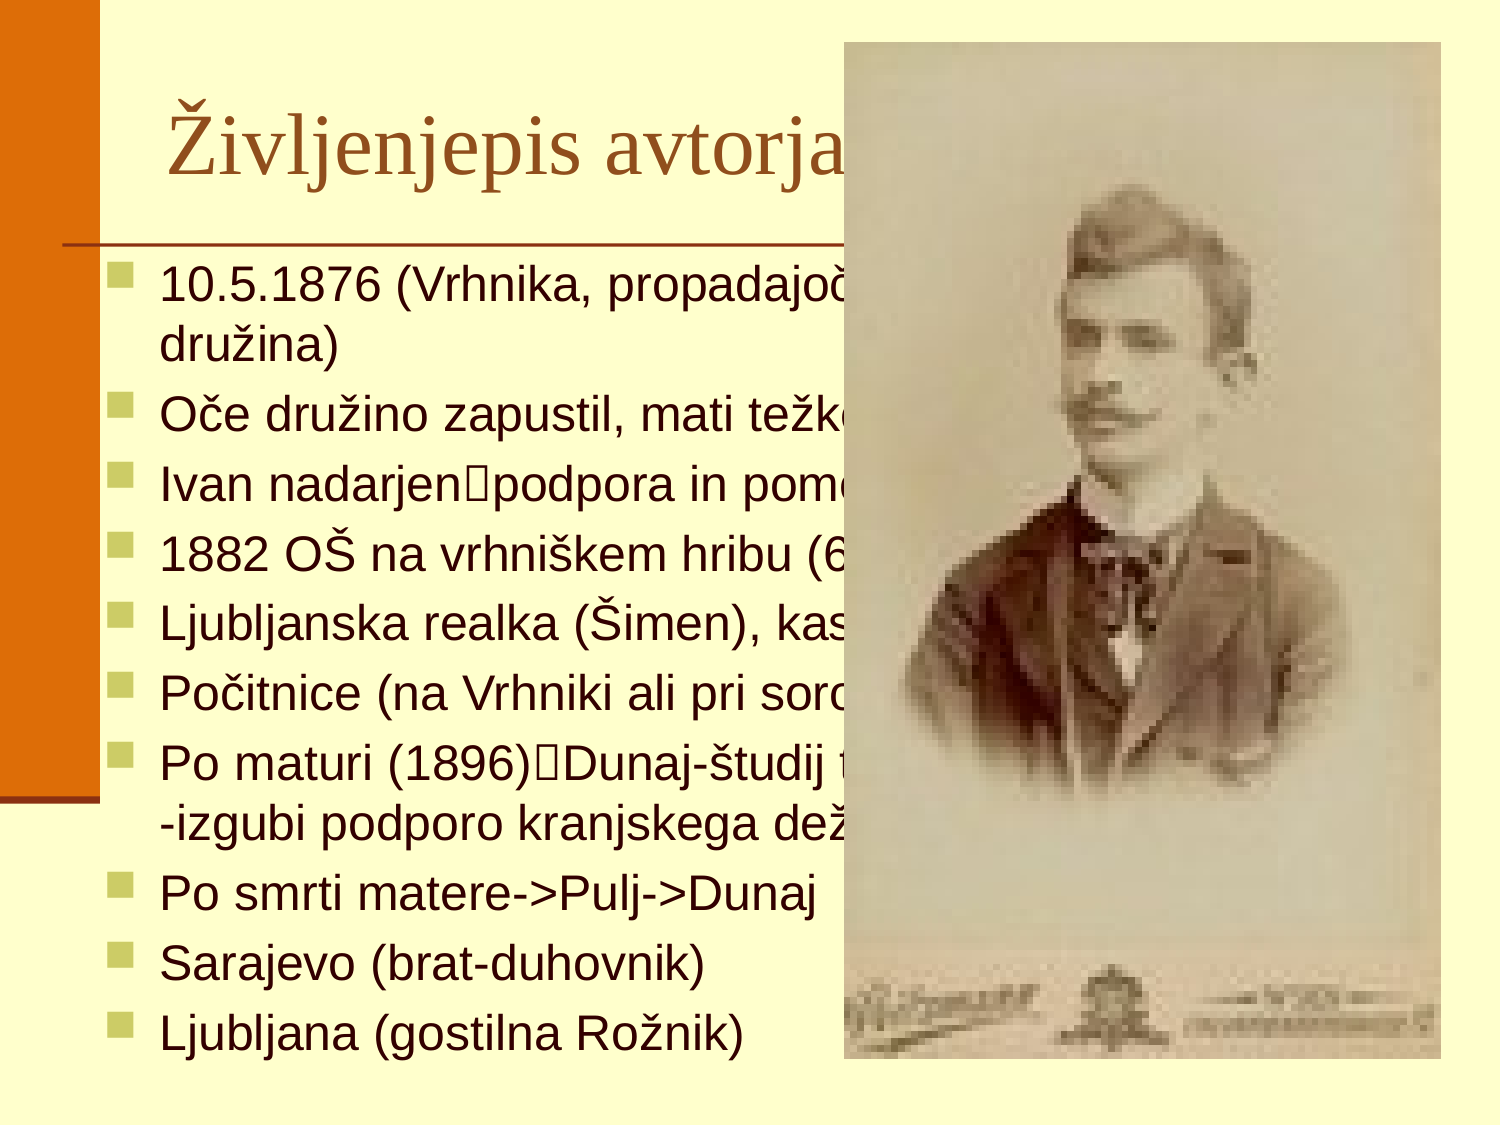

# Življenjepis avtorja
10.5.1876 (Vrhnika, propadajoča obrtniško-proletarska družina)
Oče družino zapustil, mati težko preživljala družino
Ivan nadarjenpodpora in pomoč vrhniške gospode
1882 OŠ na vrhniškem hribu (6let, odlika)
Ljubljanska realka (Šimen), kasneje se preseli (predrago)
Počitnice (na Vrhniki ali pri sorodnikih v Pulju)
Po maturi (1896)Dunaj-študij tehnike, kasneje slavistike. -izgubi podporo kranjskega deželnega zbora (20g)
Po smrti matere->Pulj->Dunaj
Sarajevo (brat-duhovnik)
Ljubljana (gostilna Rožnik)